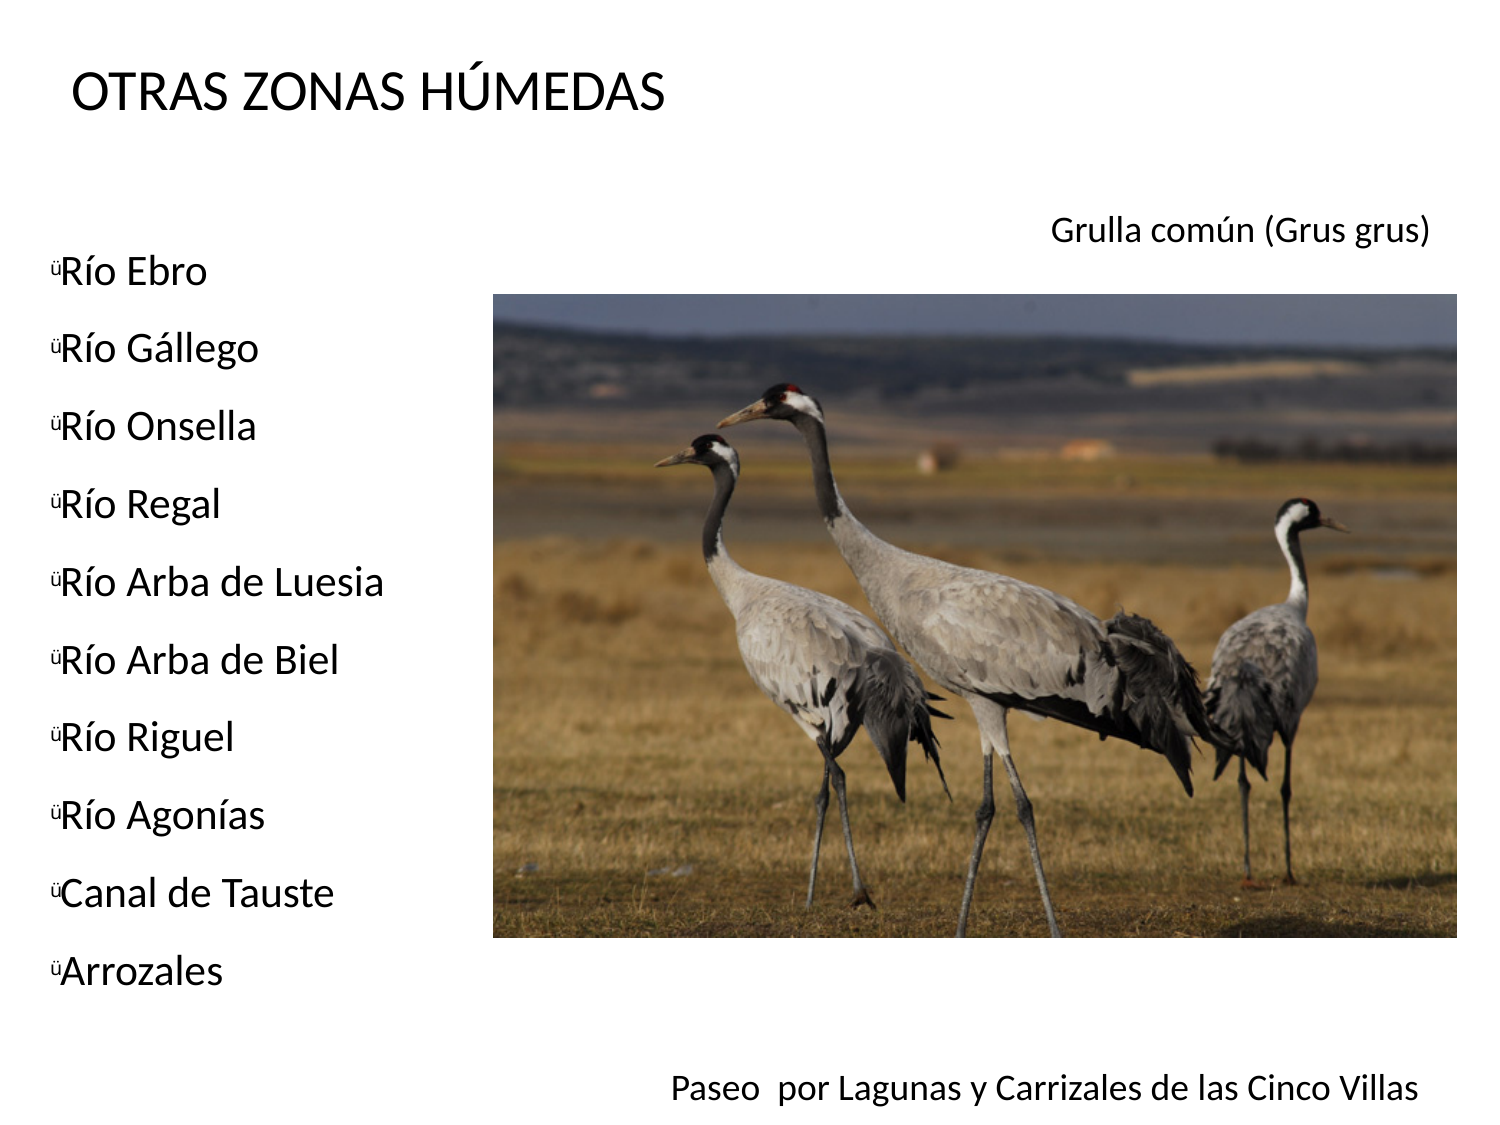

# OTRAS ZONAS HÚMEDAS
Grulla común (Grus grus)
Río Ebro
Río Gállego
Río Onsella
Río Regal
Río Arba de Luesia
Río Arba de Biel
Río Riguel
Río Agonías
Canal de Tauste
Arrozales
Paseo por Lagunas y Carrizales de las Cinco Villas